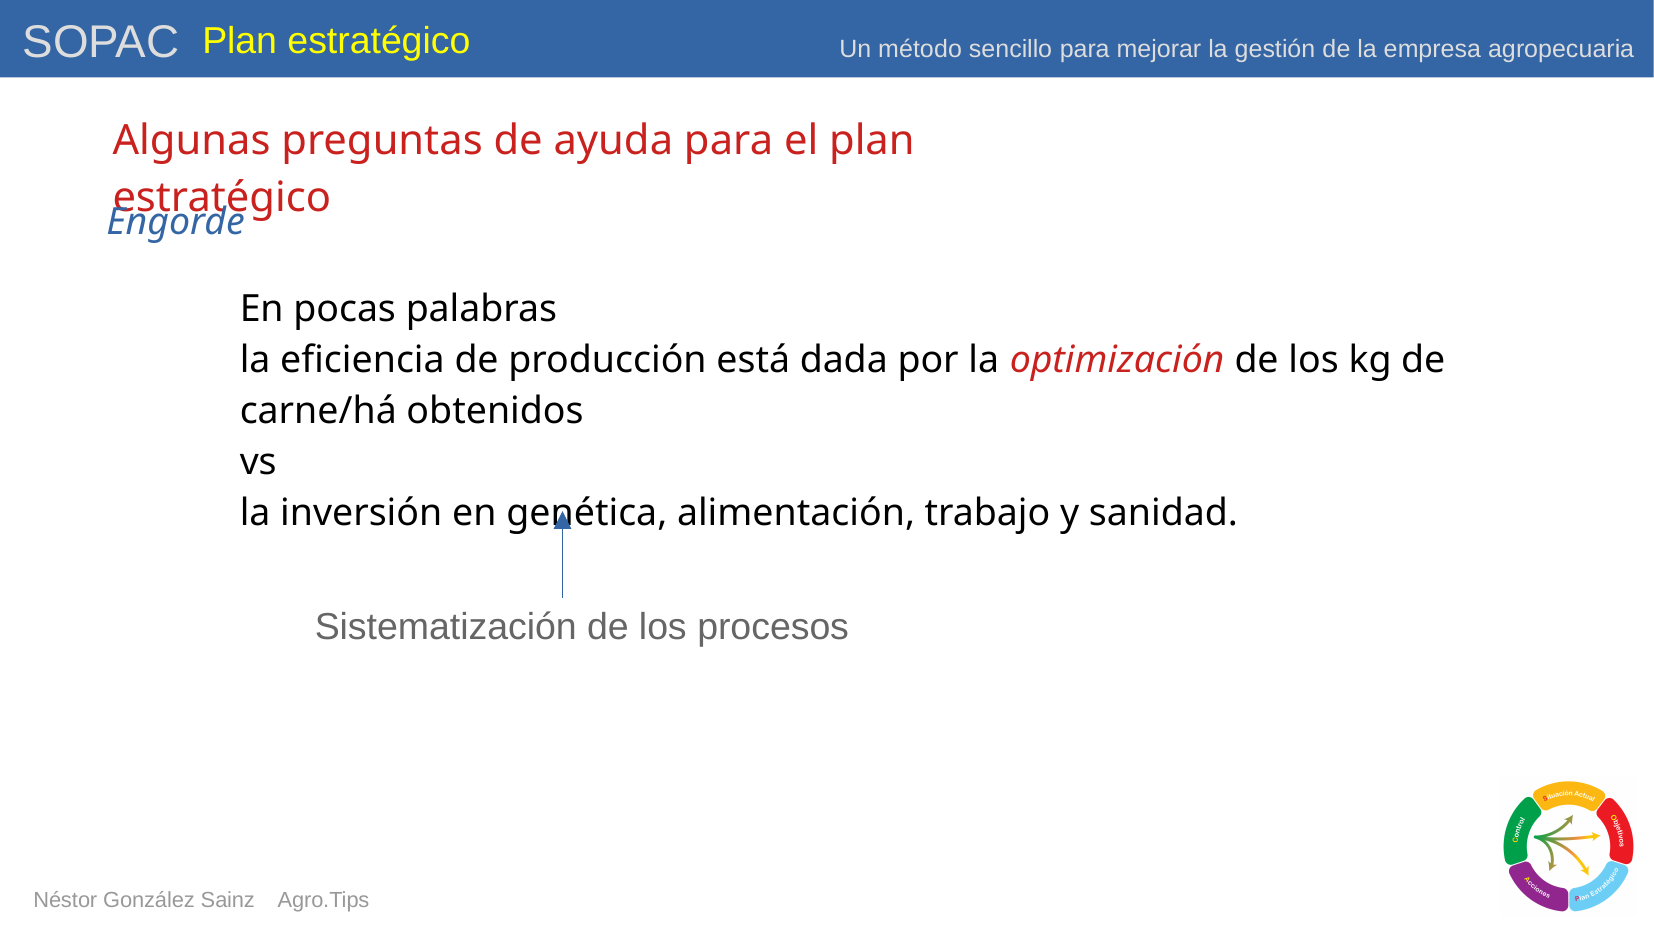

Plan estratégico
Algunas preguntas de ayuda para el plan estratégico
Engorde
En pocas palabras
la eficiencia de producción está dada por la optimización de los kg de carne/há obtenidos
vs
la inversión en genética, alimentación, trabajo y sanidad.
Sistematización de los procesos